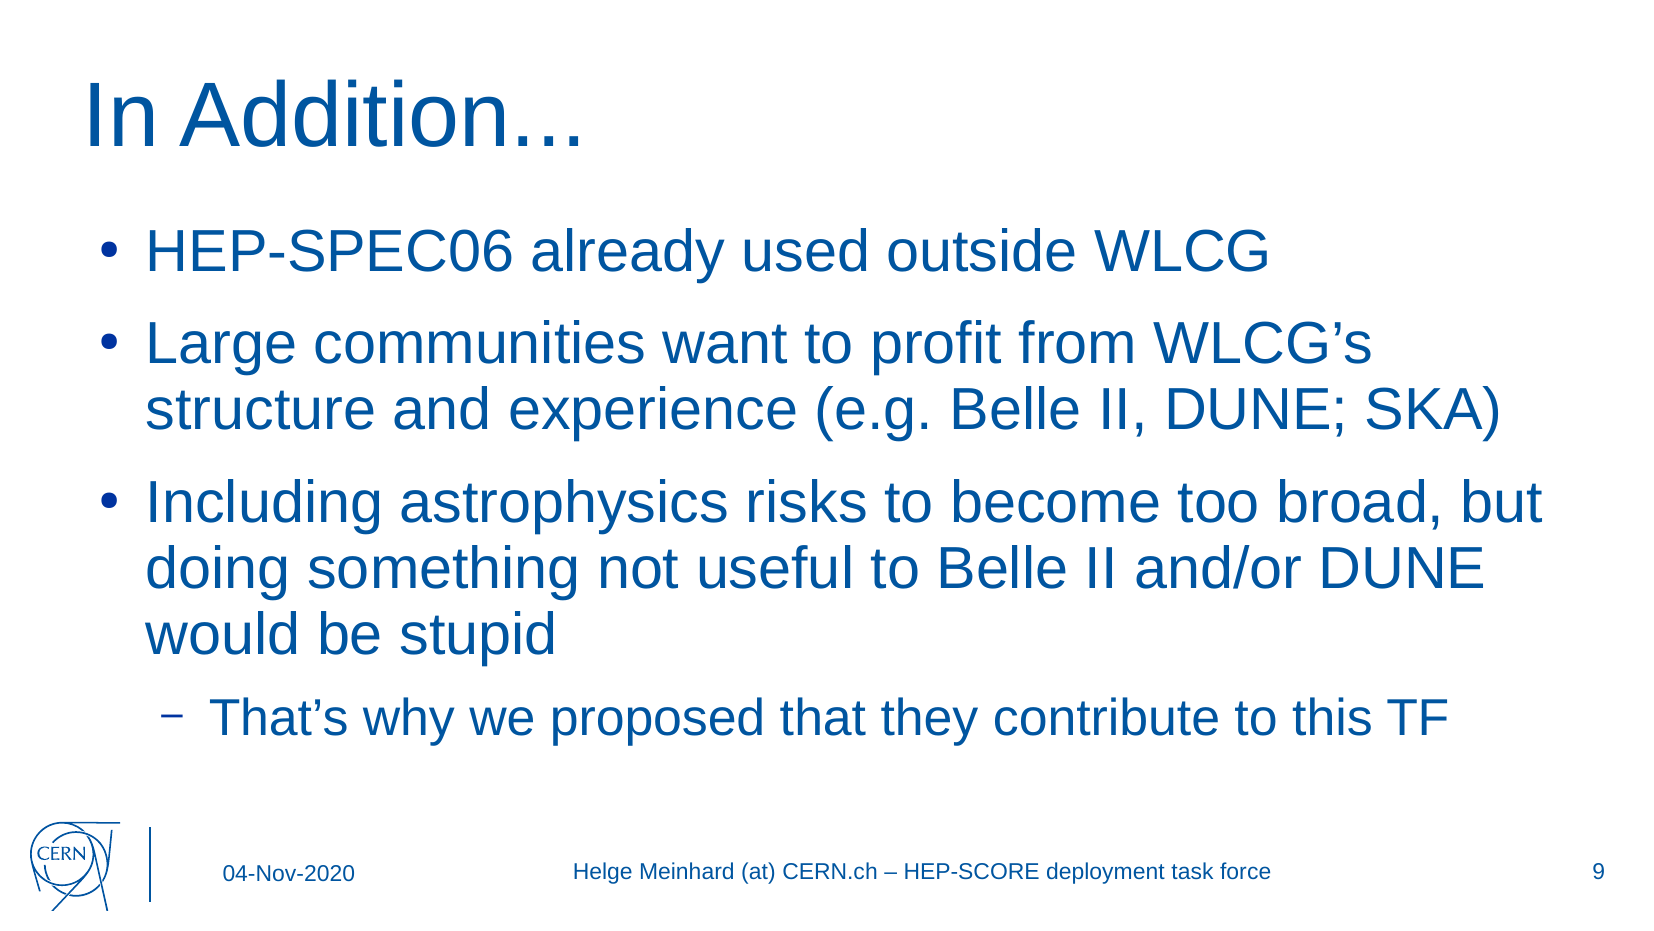

# In Addition...
HEP-SPEC06 already used outside WLCG
Large communities want to profit from WLCG’s structure and experience (e.g. Belle II, DUNE; SKA)
Including astrophysics risks to become too broad, but doing something not useful to Belle II and/or DUNE would be stupid
That’s why we proposed that they contribute to this TF
Helge Meinhard (at) CERN.ch – HEP-SCORE deployment task force
9
04-Nov-2020